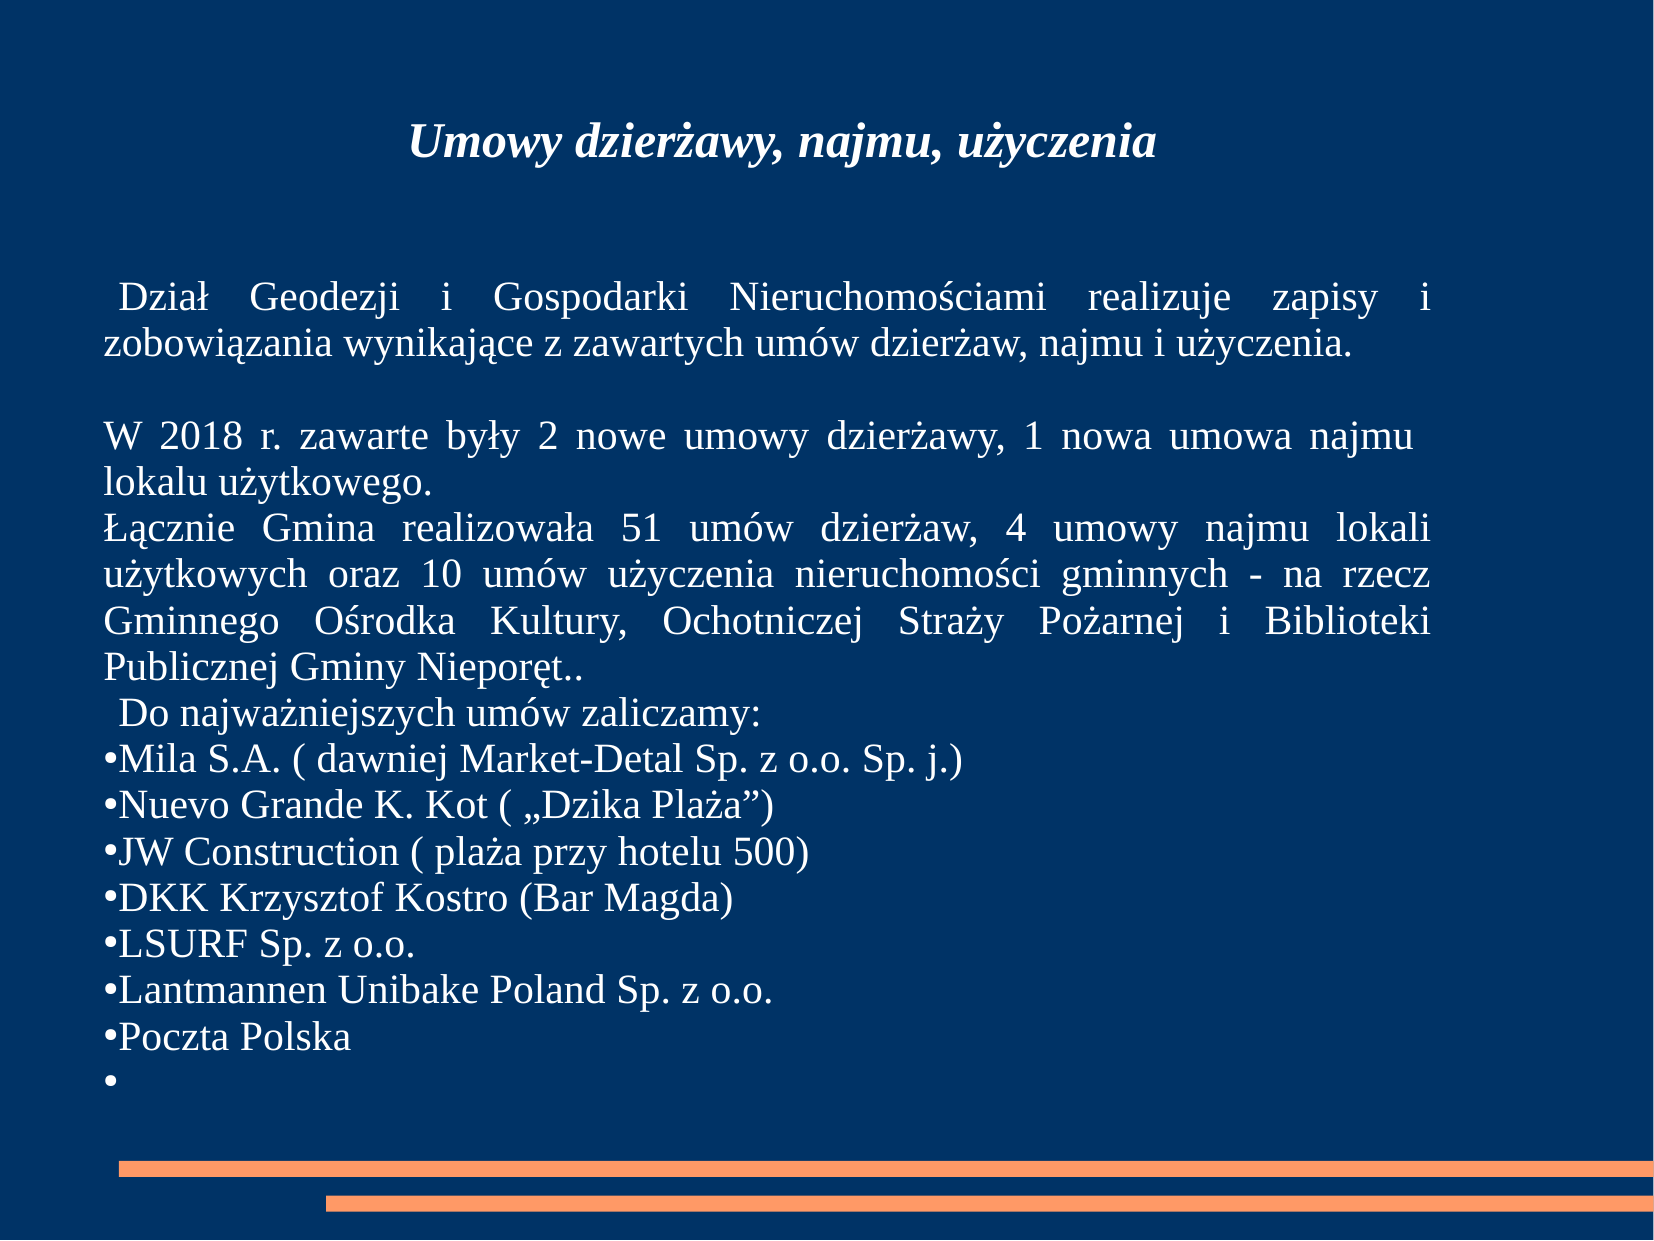

#
Umowy dzierżawy, najmu, użyczenia
Dział Geodezji i Gospodarki Nieruchomościami realizuje zapisy i zobowiązania wynikające z zawartych umów dzierżaw, najmu i użyczenia.
W 2018 r. zawarte były 2 nowe umowy dzierżawy, 1 nowa umowa najmu lokalu użytkowego.
Łącznie Gmina realizowała 51 umów dzierżaw, 4 umowy najmu lokali użytkowych oraz 10 umów użyczenia nieruchomości gminnych - na rzecz Gminnego Ośrodka Kultury, Ochotniczej Straży Pożarnej i Biblioteki Publicznej Gminy Nieporęt..
Do najważniejszych umów zaliczamy:
Mila S.A. ( dawniej Market-Detal Sp. z o.o. Sp. j.)
Nuevo Grande K. Kot ( „Dzika Plaża”)
JW Construction ( plaża przy hotelu 500)
DKK Krzysztof Kostro (Bar Magda)
LSURF Sp. z o.o.
Lantmannen Unibake Poland Sp. z o.o.
Poczta Polska